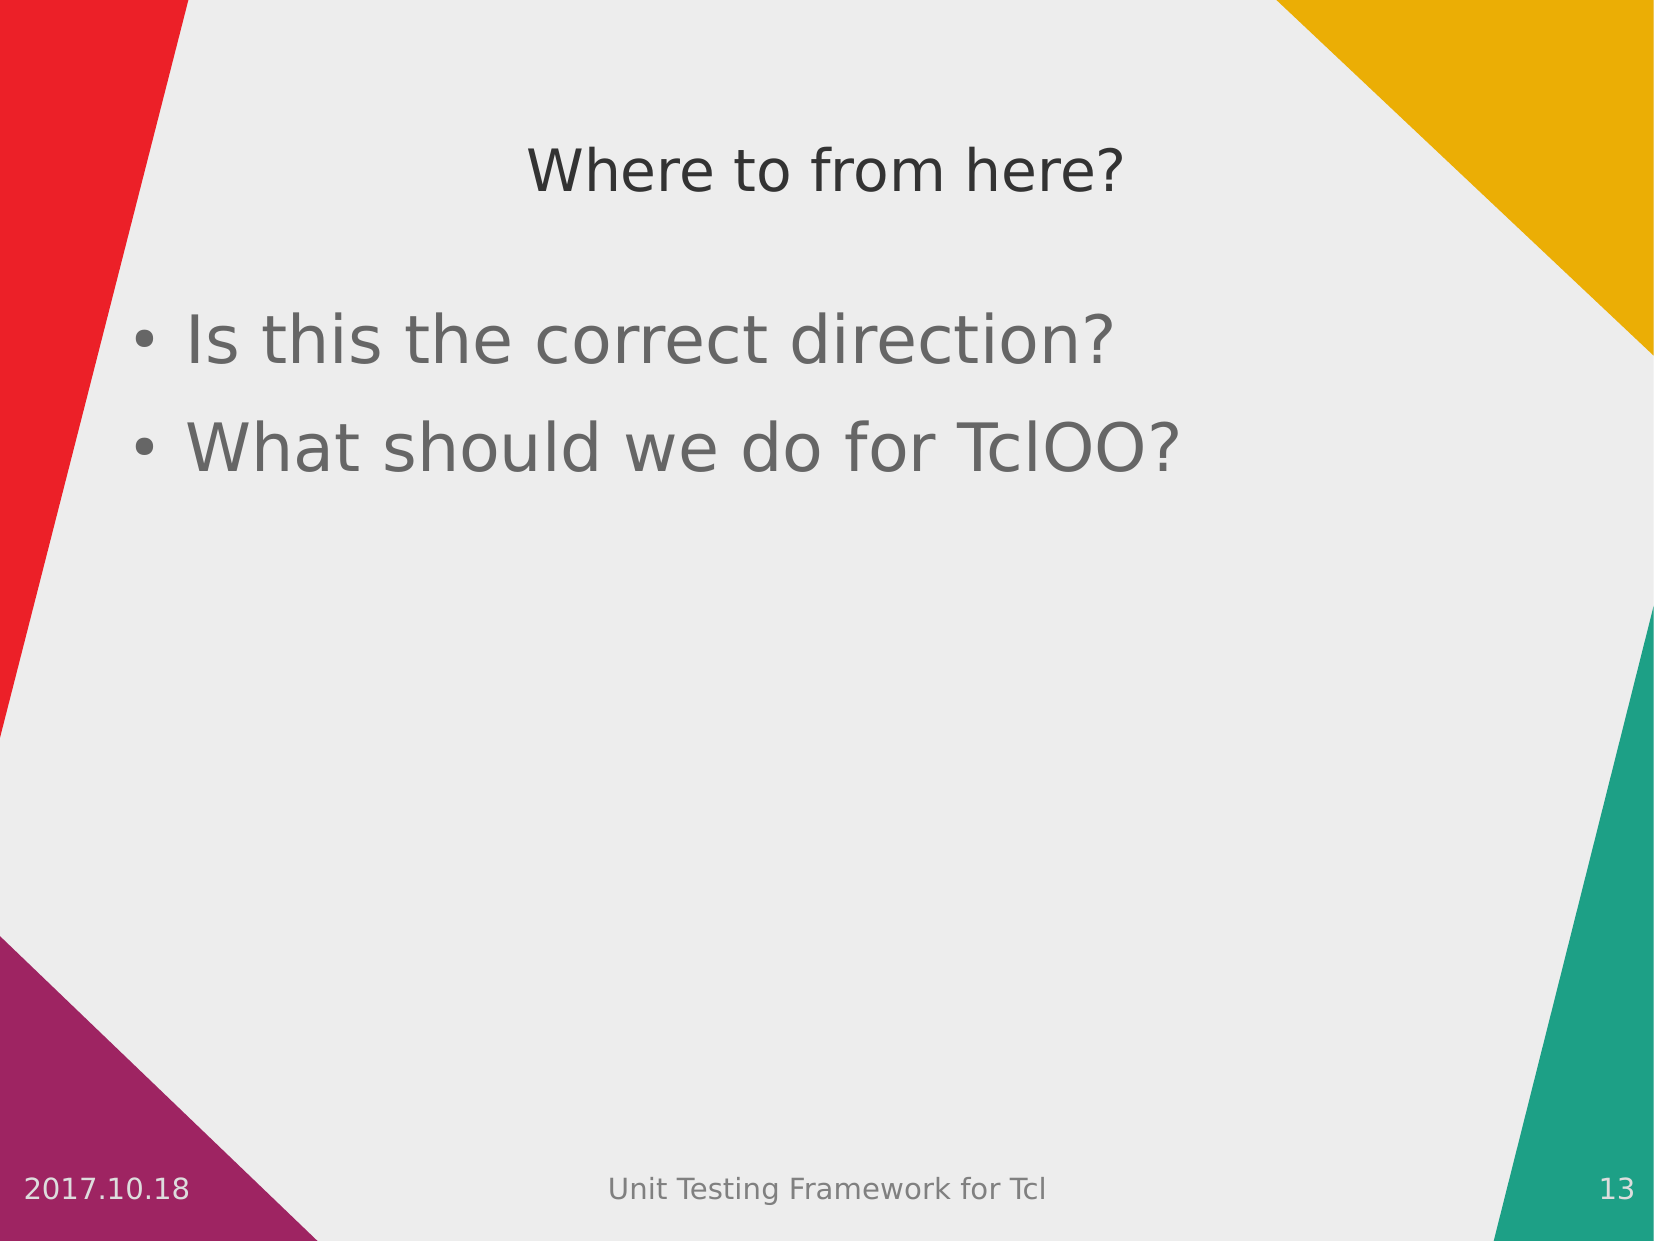

# Where to from here?
Is this the correct direction?
What should we do for TclOO?
2017.10.18
Unit Testing Framework for Tcl
13